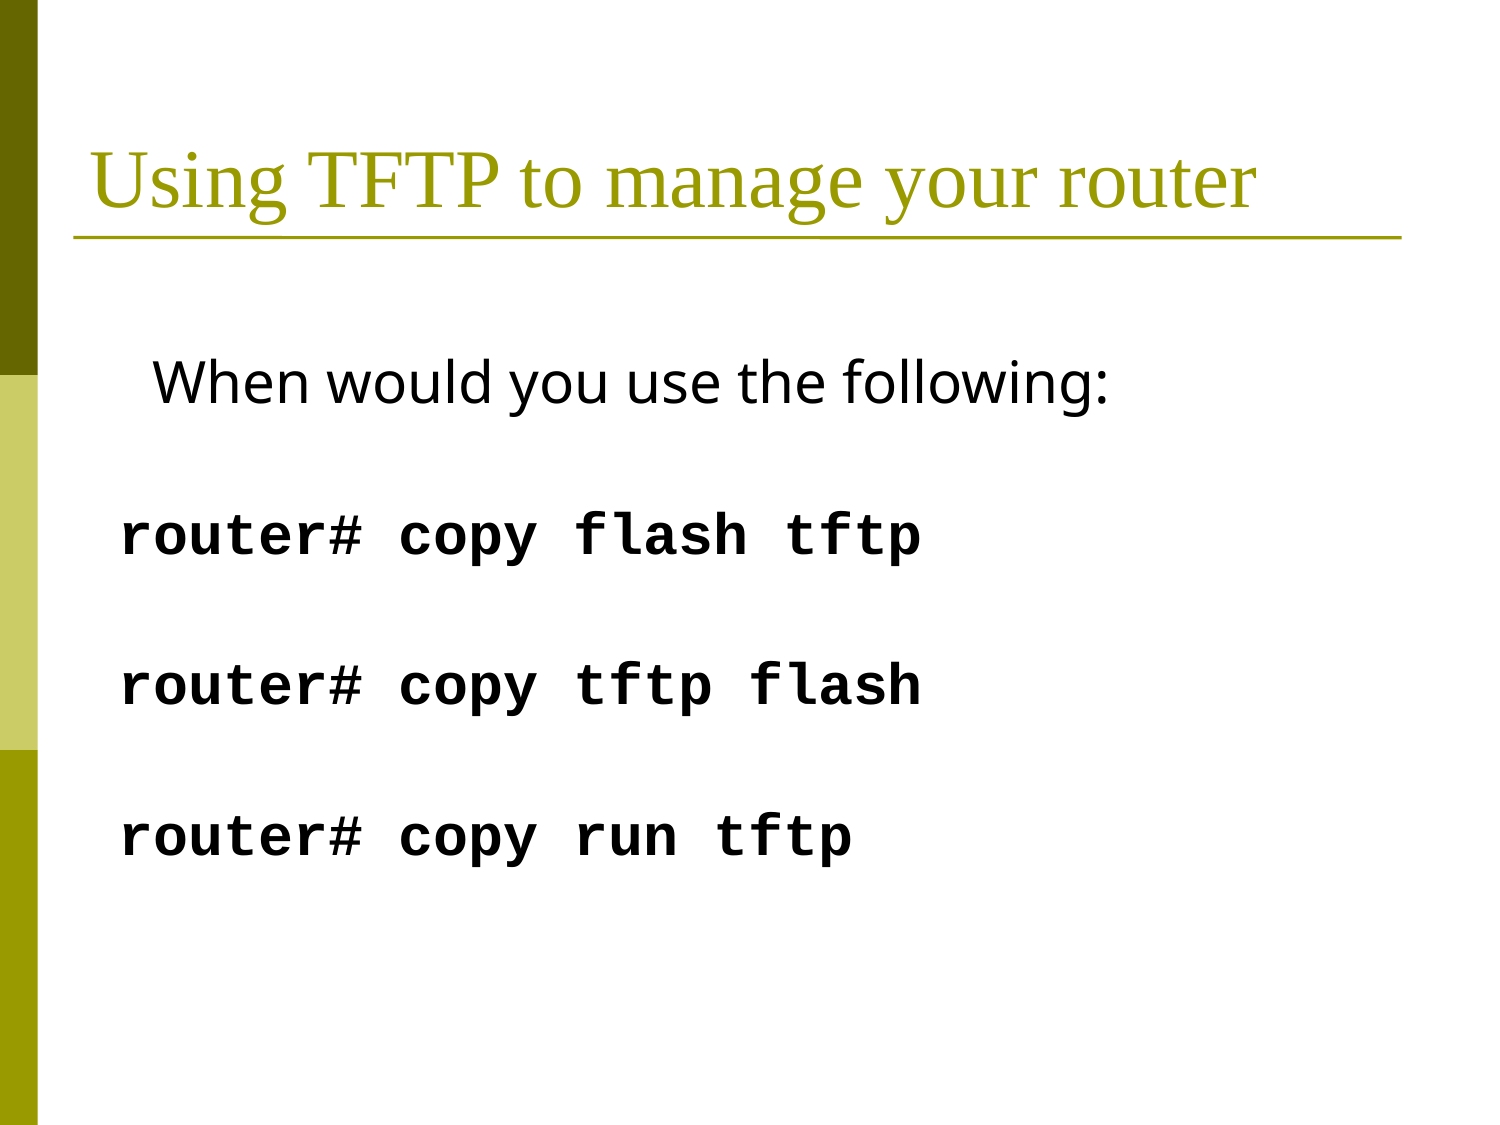

# Using TFTP to manage your router
When would you use the following:
 router# copy flash tftp
 router# copy tftp flash
 router# copy run tftp